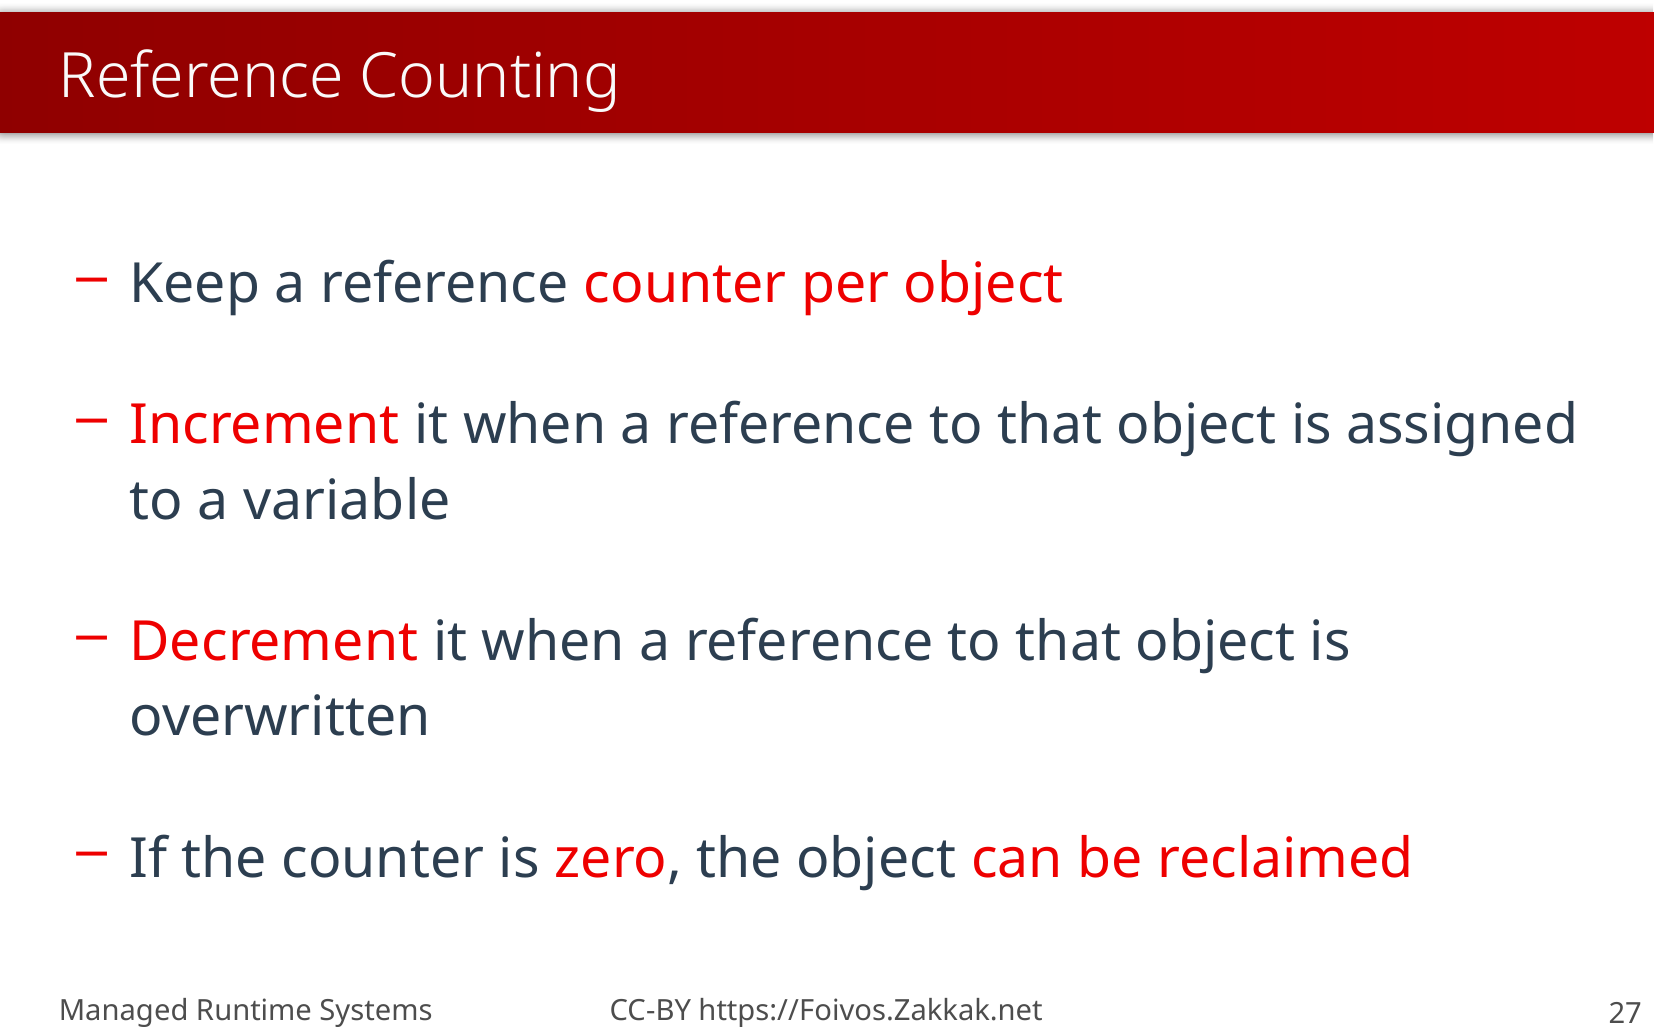

# Reference Counting
Keep a reference counter per object
Increment it when a reference to that object is assigned to a variable
Decrement it when a reference to that object is overwritten
If the counter is zero, the object can be reclaimed
Managed Runtime Systems
CC-BY https://Foivos.Zakkak.net
27